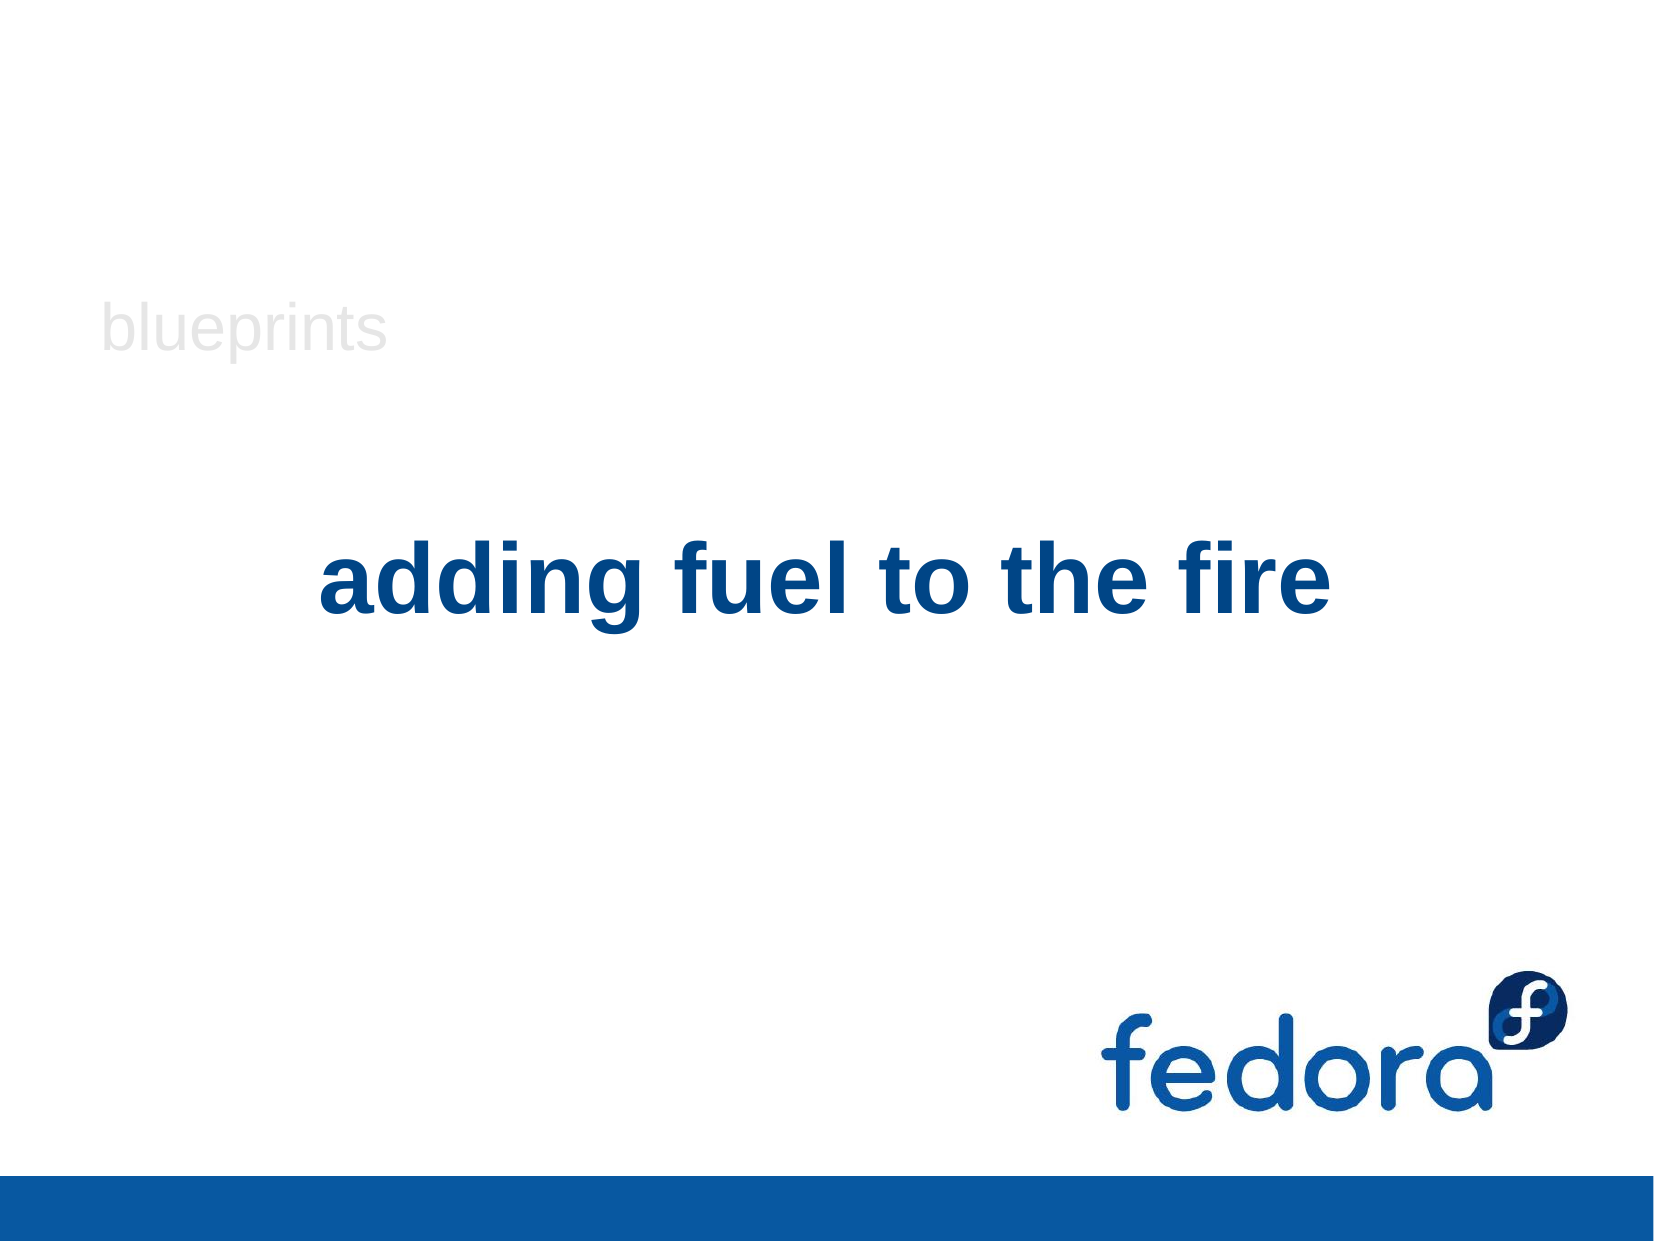

# adding fuel to the fire
blueprints